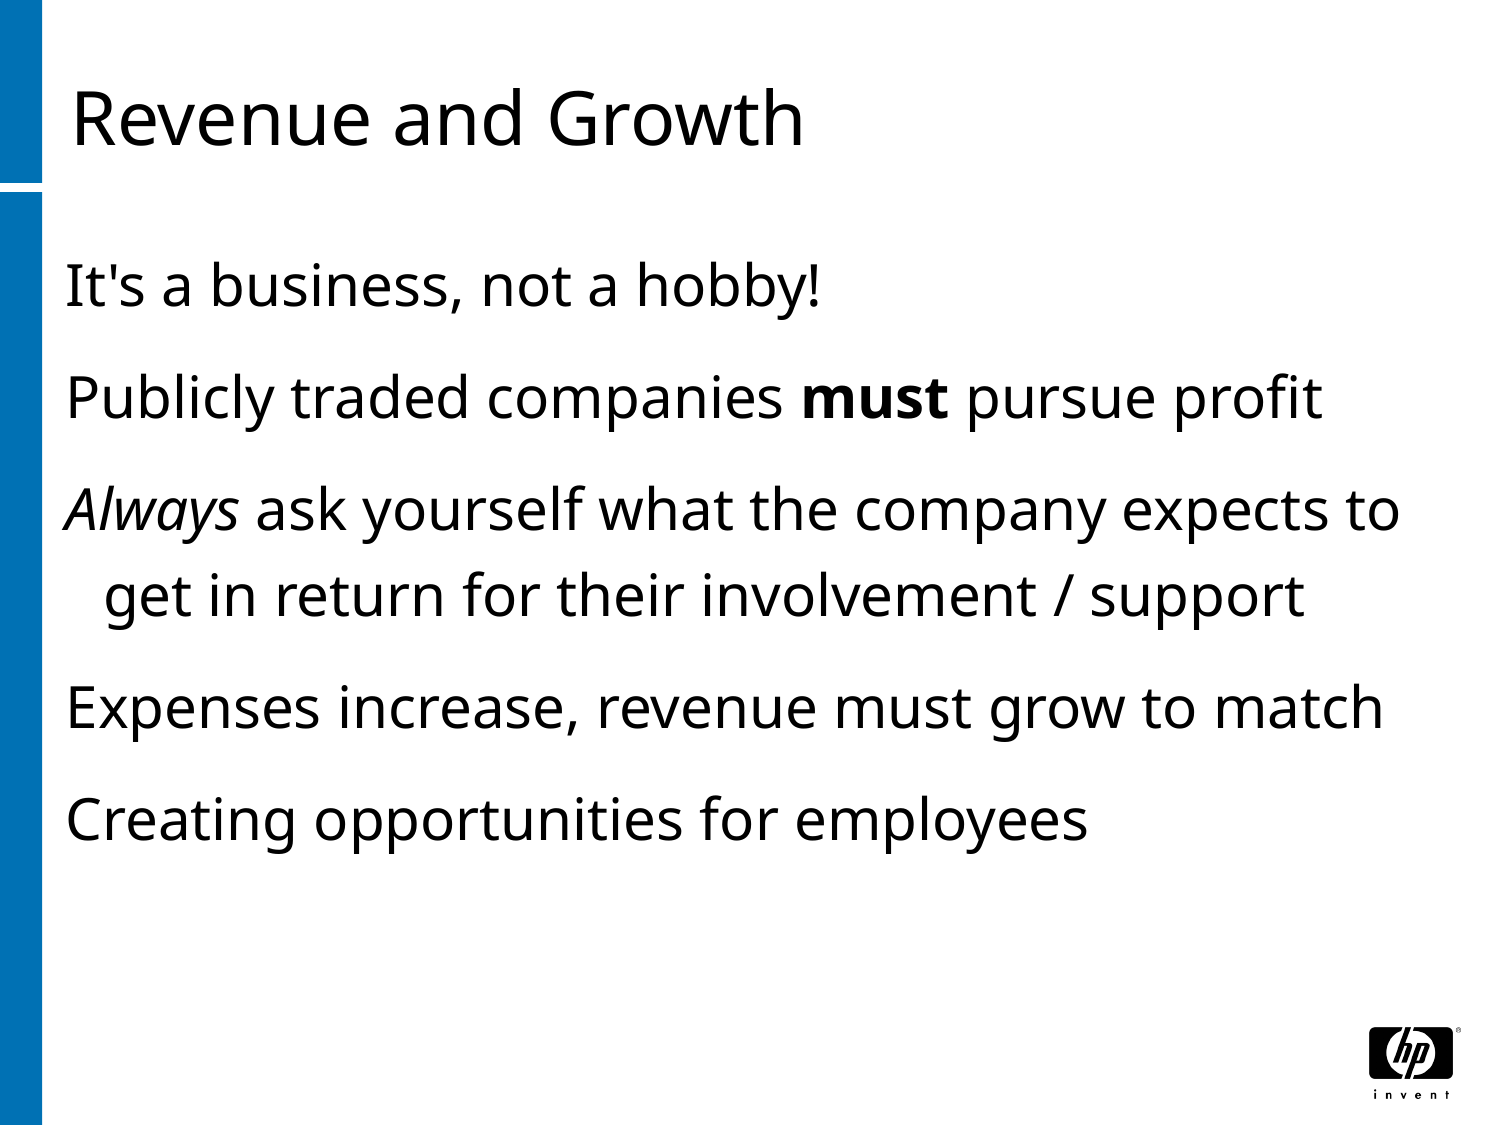

# Revenue and Growth
It's a business, not a hobby!
Publicly traded companies must pursue profit
Always ask yourself what the company expects to get in return for their involvement / support
Expenses increase, revenue must grow to match
Creating opportunities for employees